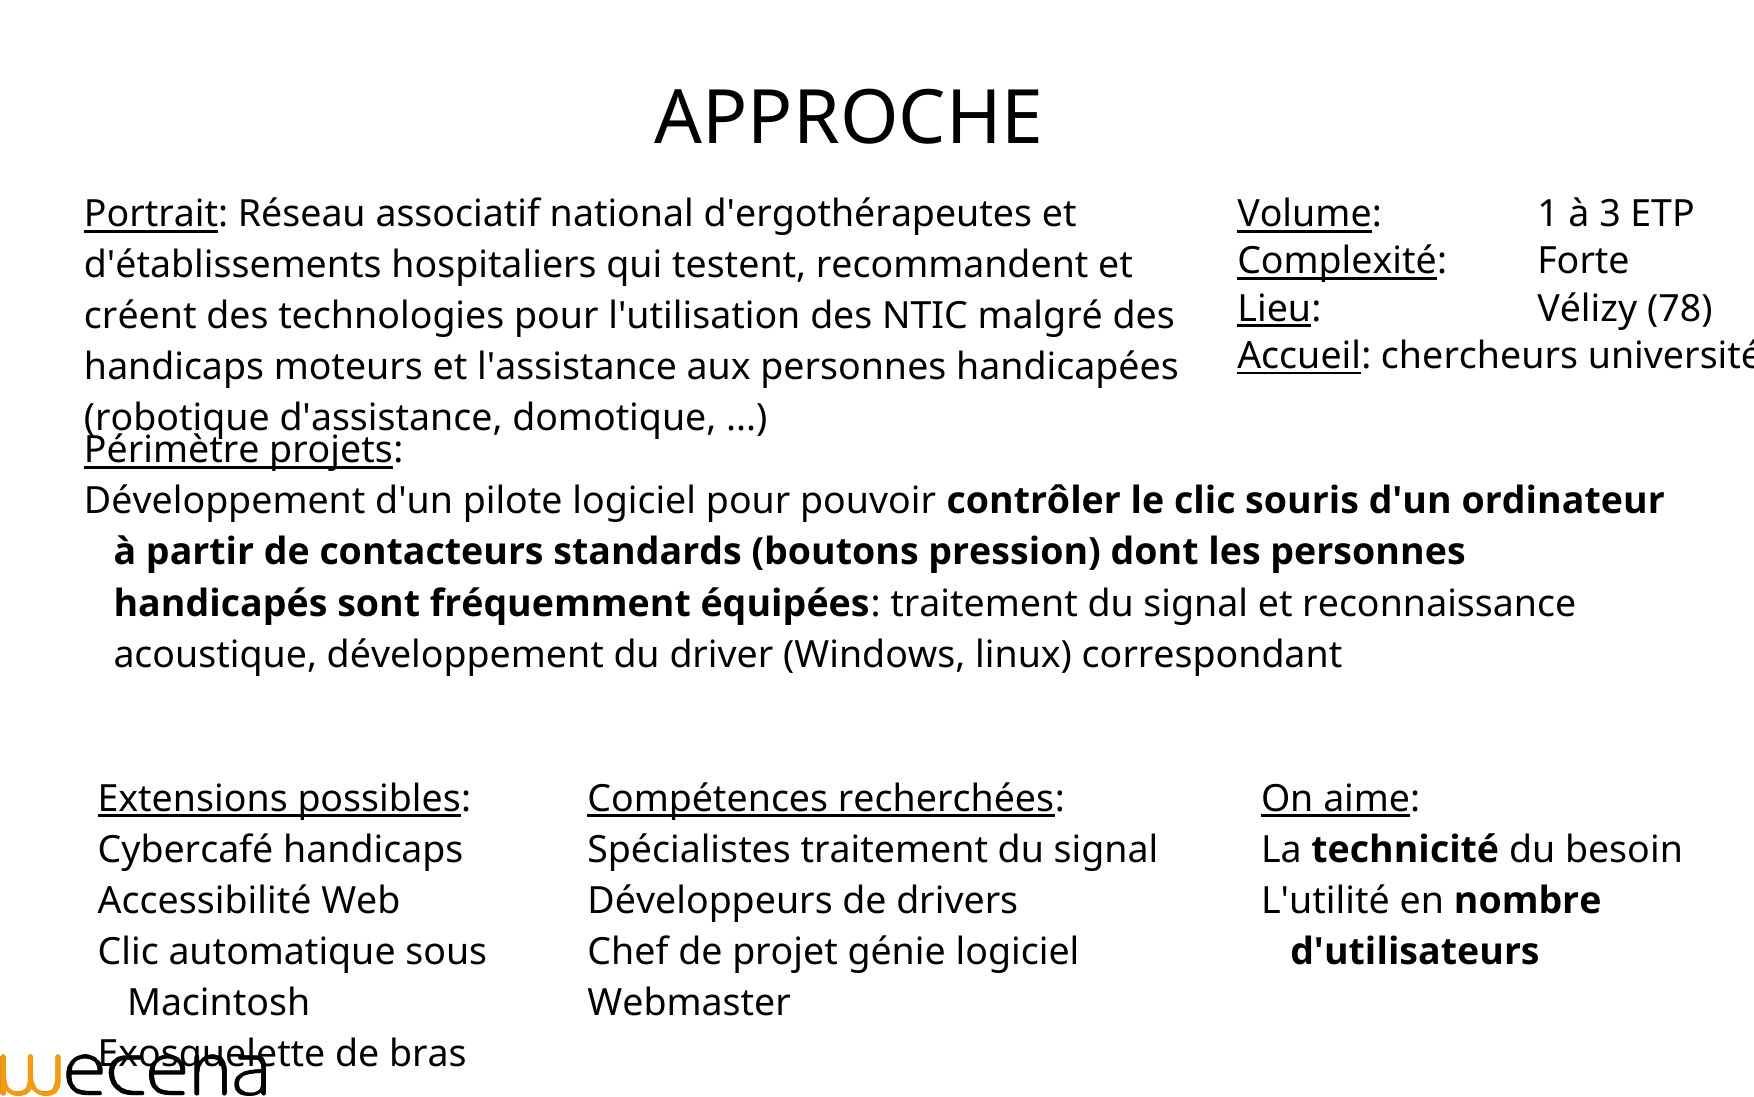

# APPROCHE
Portrait: Réseau associatif national d'ergothérapeutes et d'établissements hospitaliers qui testent, recommandent et créent des technologies pour l'utilisation des NTIC malgré des handicaps moteurs et l'assistance aux personnes handicapées (robotique d'assistance, domotique, ...)
Volume:		1 à 3 ETP
Complexité: 	Forte
Lieu: 		Vélizy (78)
Accueil: chercheurs université
Périmètre projets:
Développement d'un pilote logiciel pour pouvoir contrôler le clic souris d'un ordinateur à partir de contacteurs standards (boutons pression) dont les personnes handicapés sont fréquemment équipées: traitement du signal et reconnaissance acoustique, développement du driver (Windows, linux) correspondant
Extensions possibles:
Cybercafé handicaps
Accessibilité Web
Clic automatique sous
Macintosh
Exosquelette de bras
Compétences recherchées:
Spécialistes traitement du signal
Développeurs de drivers
Chef de projet génie logiciel
Webmaster
On aime:
La technicité du besoin
L'utilité en nombre
d'utilisateurs